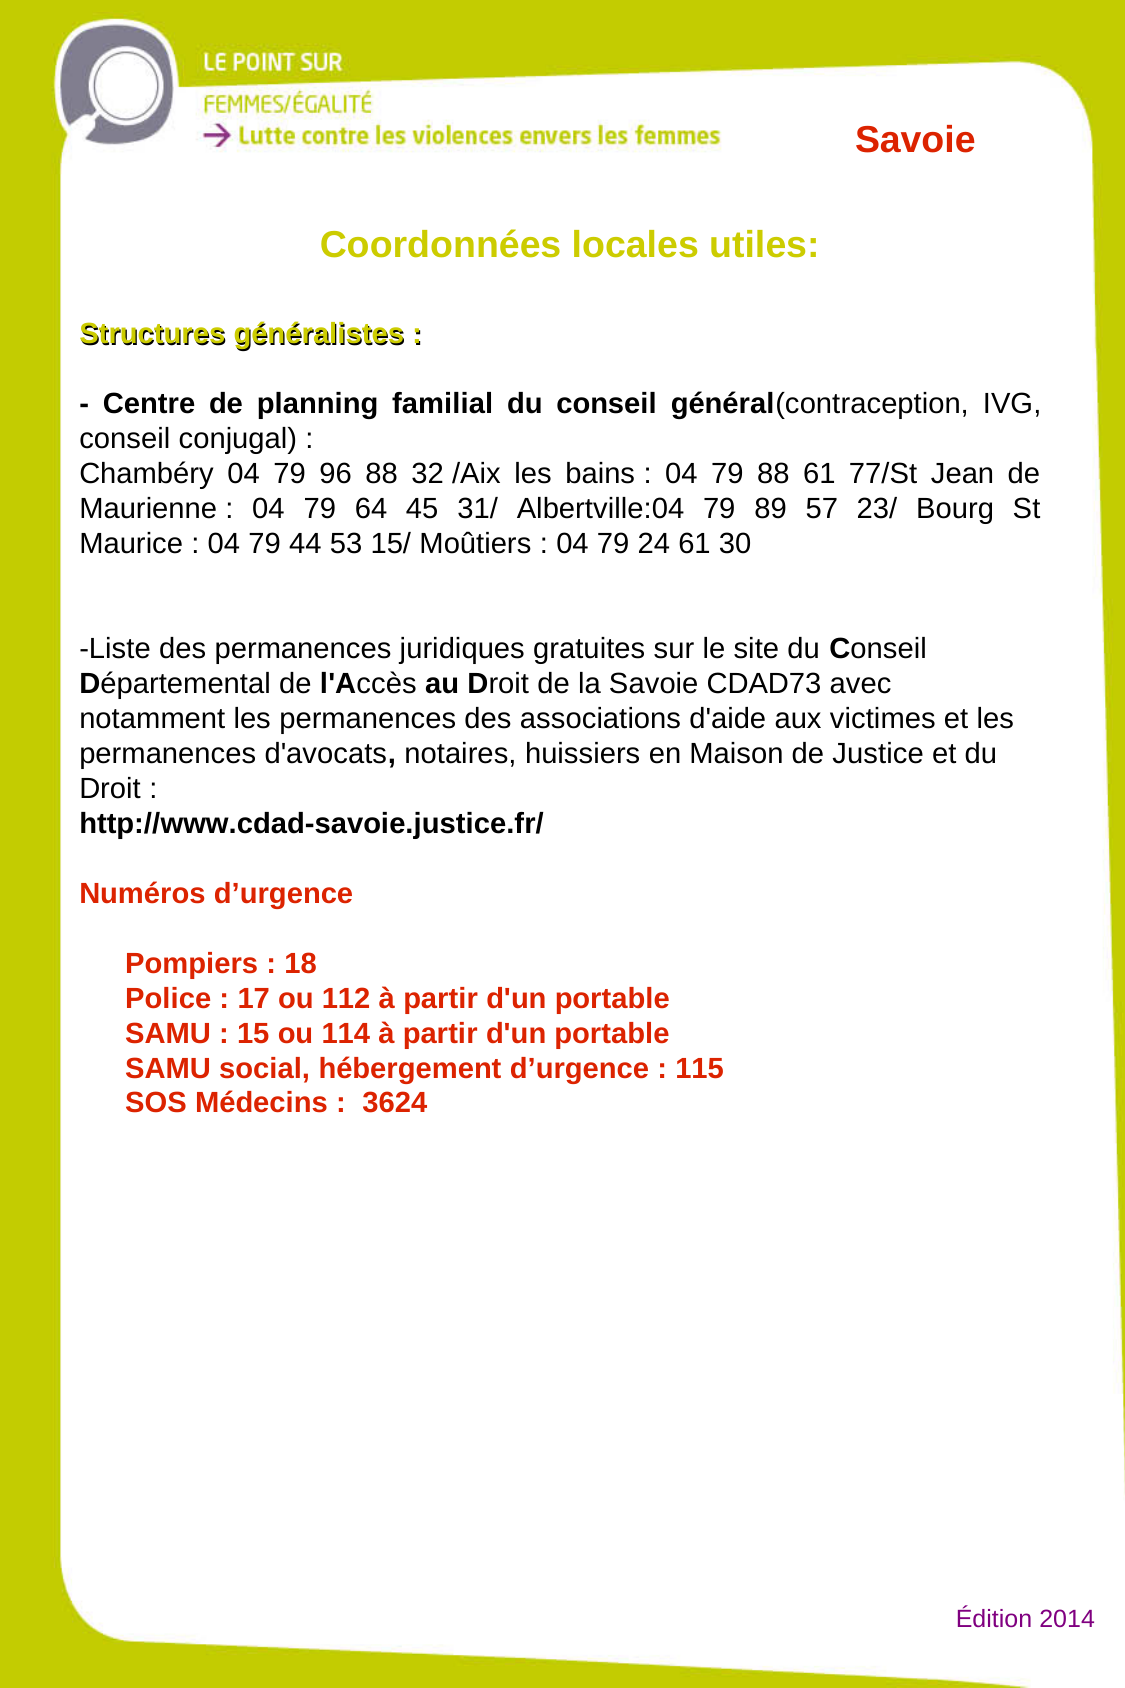

Savoie
Coordonnées locales utiles:
Structures généralistes :
- Centre de planning familial du conseil général(contraception, IVG, conseil conjugal) :
Chambéry 04 79 96 88 32 /Aix les bains : 04 79 88 61 77/St Jean de Maurienne : 04 79 64 45 31/ Albertville:04 79 89 57 23/ Bourg St Maurice : 04 79 44 53 15/ Moûtiers : 04 79 24 61 30
-Liste des permanences juridiques gratuites sur le site du Conseil Départemental de l'Accès au Droit de la Savoie CDAD73 avec notamment les permanences des associations d'aide aux victimes et les permanences d'avocats, notaires, huissiers en Maison de Justice et du Droit :
http://www.cdad-savoie.justice.fr/
Numéros d’urgence
 Pompiers : 18
 Police : 17 ou 112 à partir d'un portable
 SAMU : 15 ou 114 à partir d'un portable
 SAMU social, hébergement d’urgence : 115
 SOS Médecins : 3624
Édition 2014